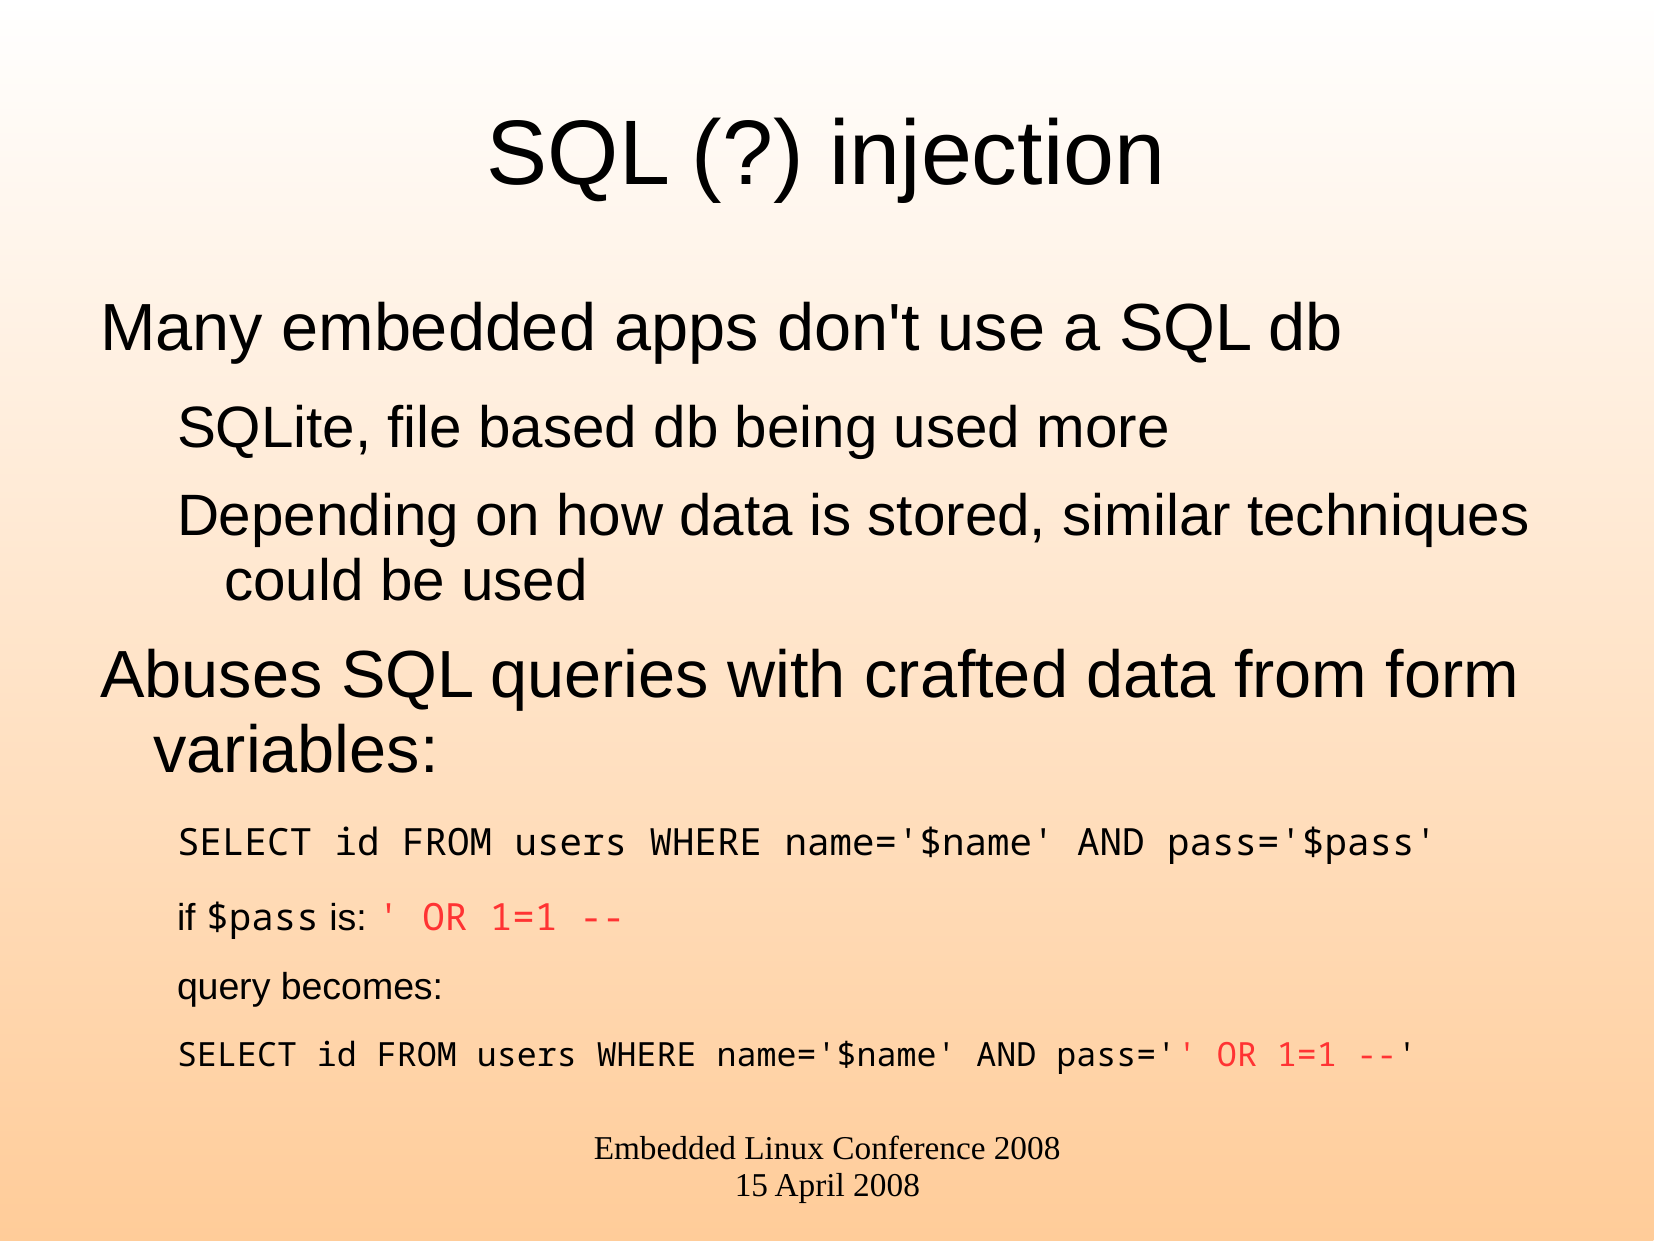

# SQL (?) injection
Many embedded apps don't use a SQL db
SQLite, file based db being used more
Depending on how data is stored, similar techniques could be used
Abuses SQL queries with crafted data from form variables:
SELECT id FROM users WHERE name='$name' AND pass='$pass'
if $pass is: ' OR 1=1 --
query becomes:
SELECT id FROM users WHERE name='$name' AND pass='' OR 1=1 --'
Embedded Linux Conference 2008